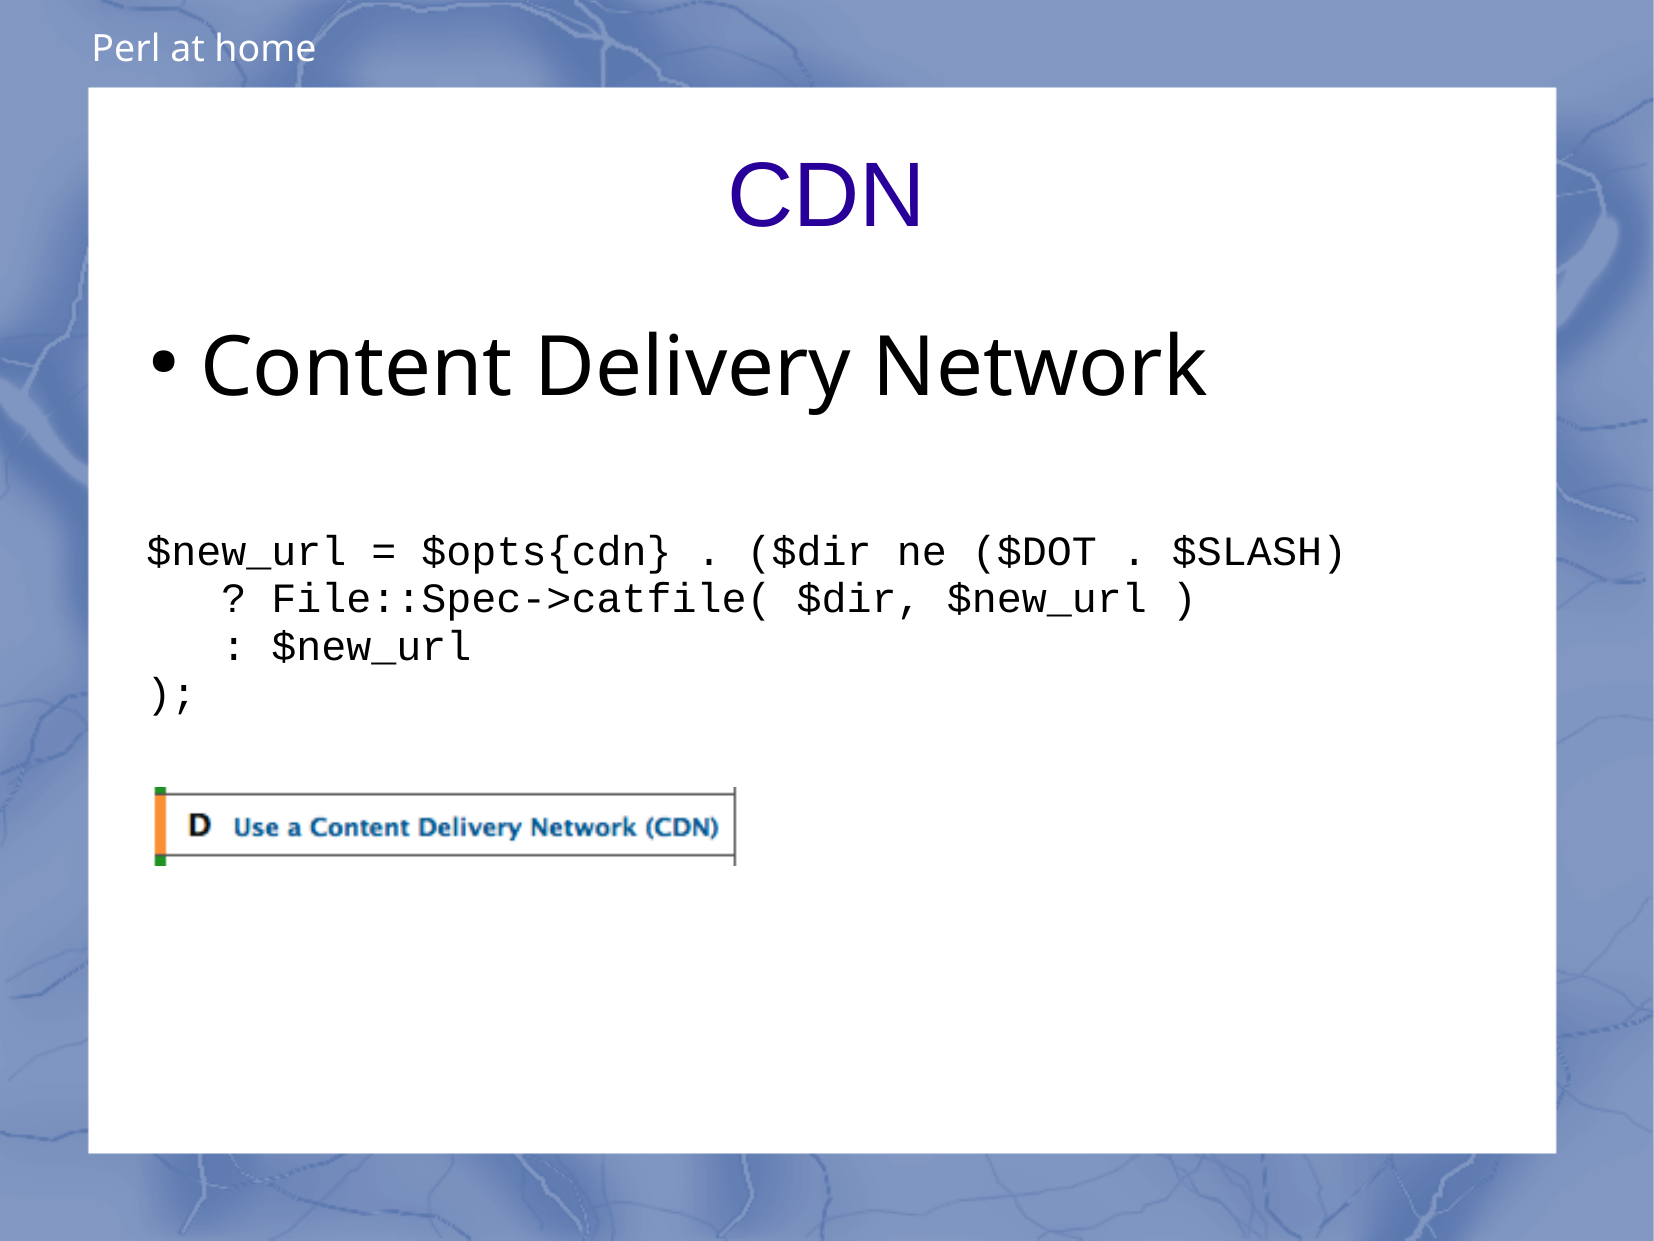

# CDN
 Content Delivery Network
$new_url = $opts{cdn} . ($dir ne ($DOT . $SLASH)
 ? File::Spec->catfile( $dir, $new_url )
 : $new_url
);